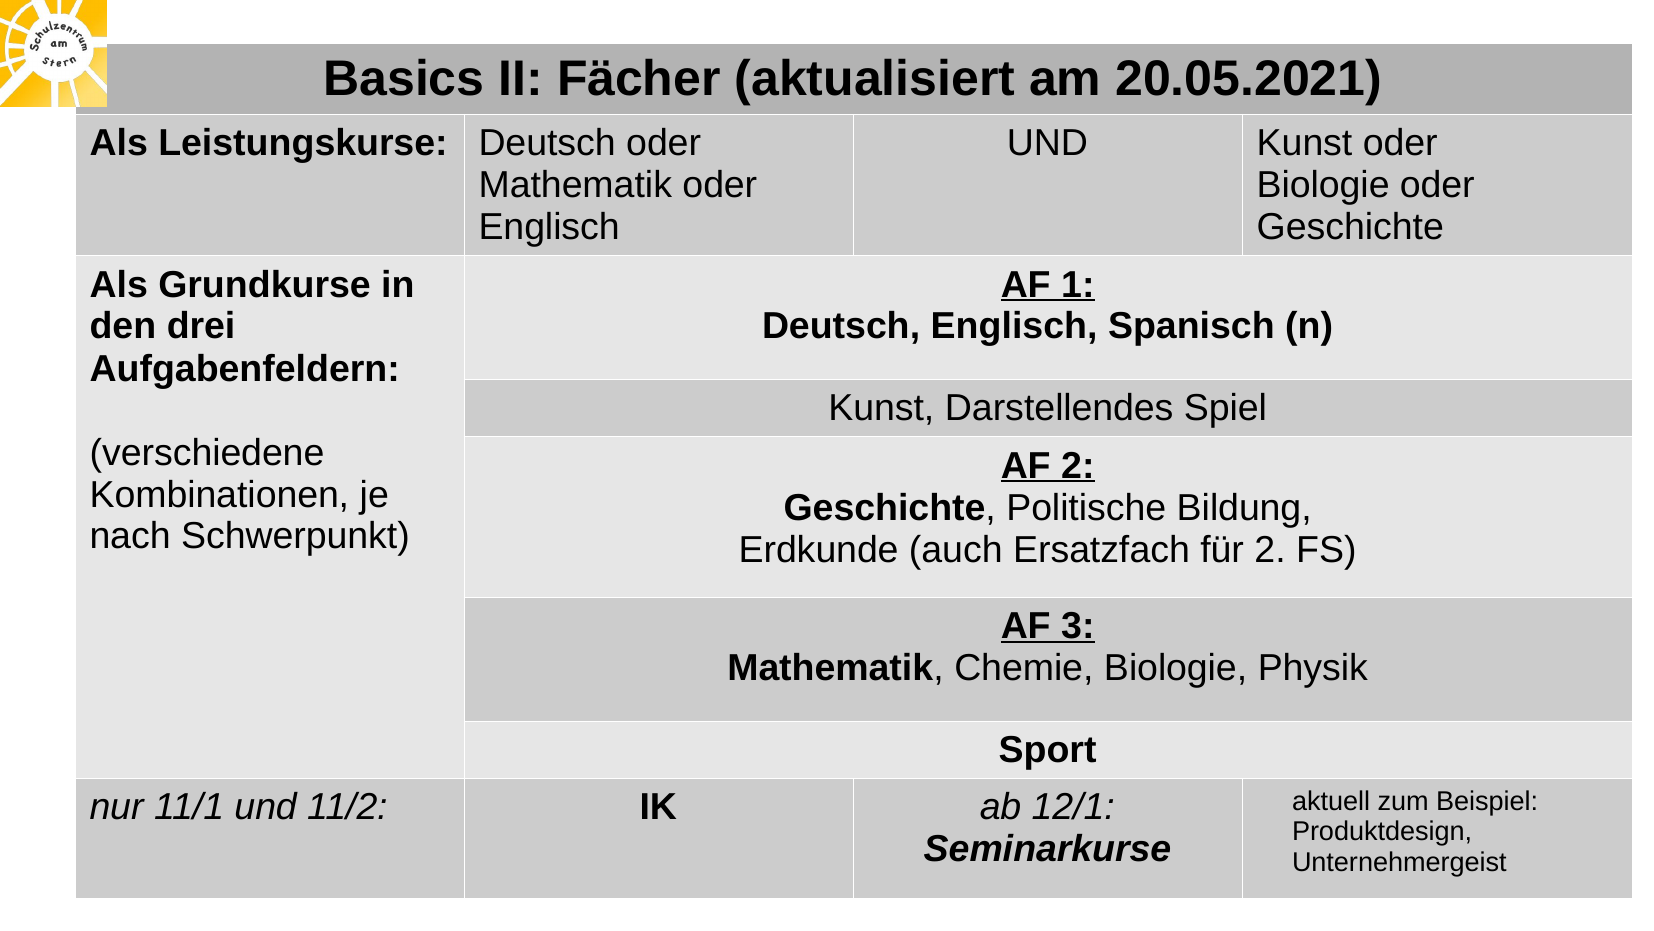

| Basics II: Fächer (aktualisiert am 20.05.2021) | | | |
| --- | --- | --- | --- |
| Als Leistungskurse: | Deutsch oder Mathematik oder Englisch | UND | Kunst oder Biologie oder Geschichte |
| Als Grundkurse in den drei Aufgabenfeldern: (verschiedene Kombinationen, je nach Schwerpunkt) | AF 1: Deutsch, Englisch, Spanisch (n) | | |
| | Kunst, Darstellendes Spiel | | |
| | AF 2: Geschichte, Politische Bildung, Erdkunde (auch Ersatzfach für 2. FS) | | |
| | AF 3: Mathematik, Chemie, Biologie, Physik | | |
| | Sport | | |
| nur 11/1 und 11/2: | IK | ab 12/1: Seminarkurse | aktuell zum Beispiel: Produktdesign, Unternehmergeist |